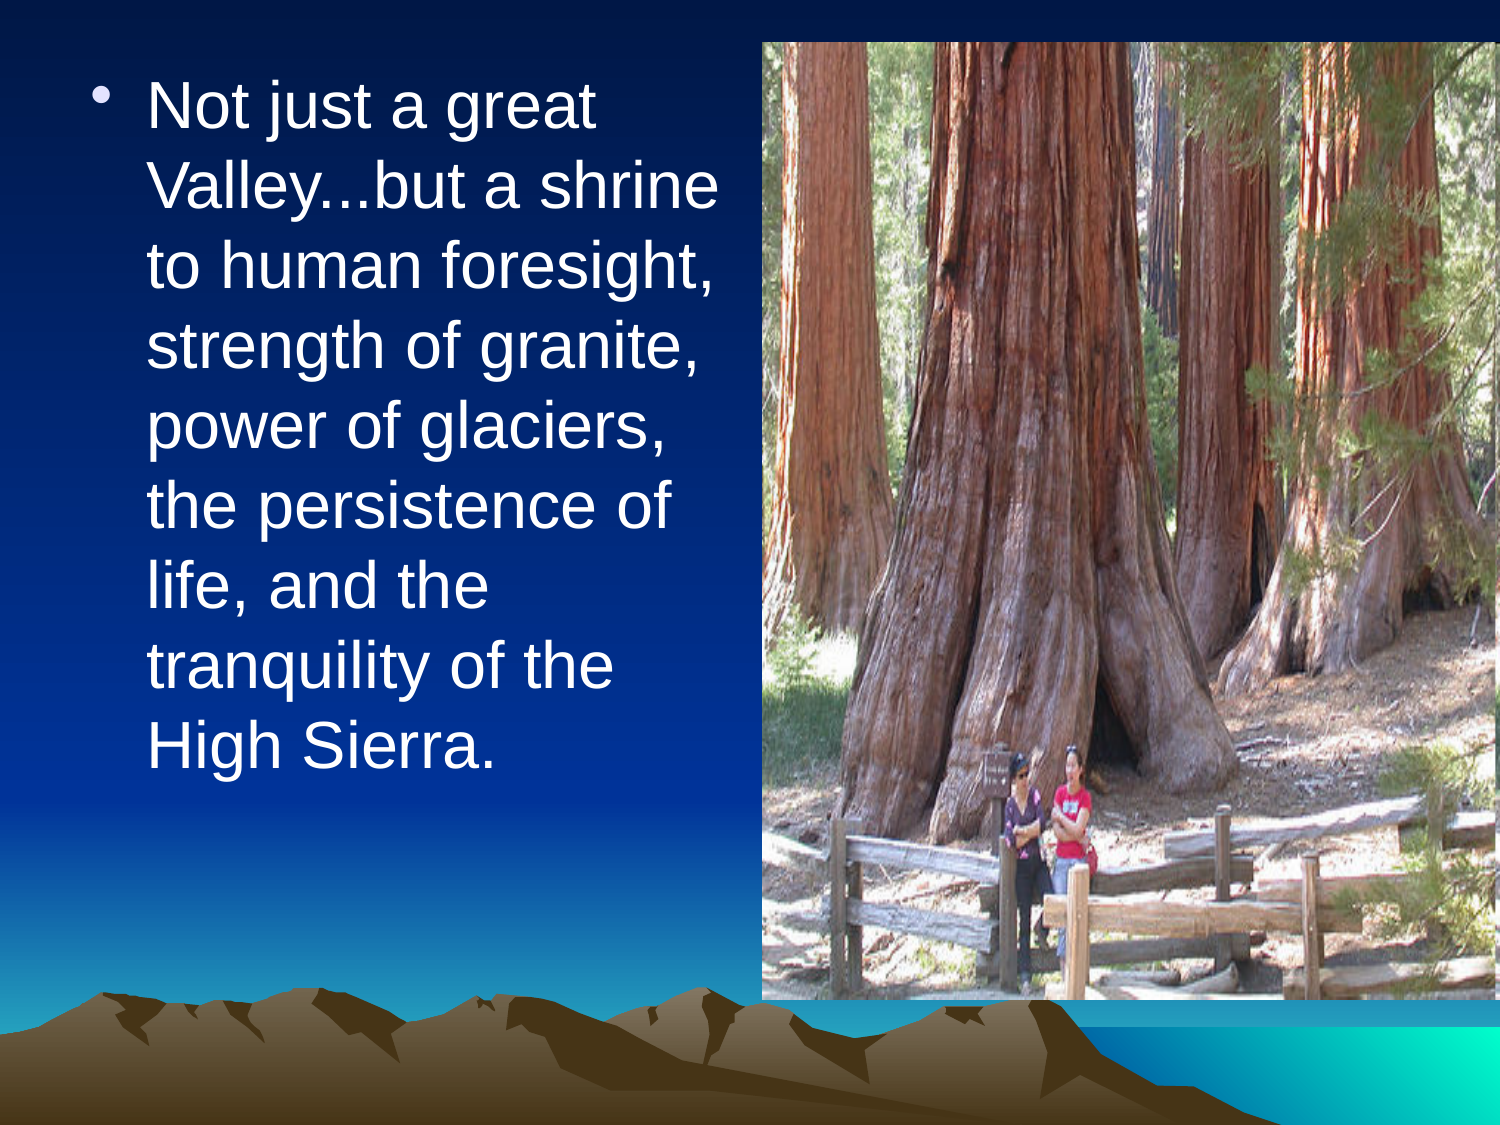

#
Not just a great Valley...but a shrine to human foresight, strength of granite, power of glaciers, the persistence of life, and the tranquility of the High Sierra.